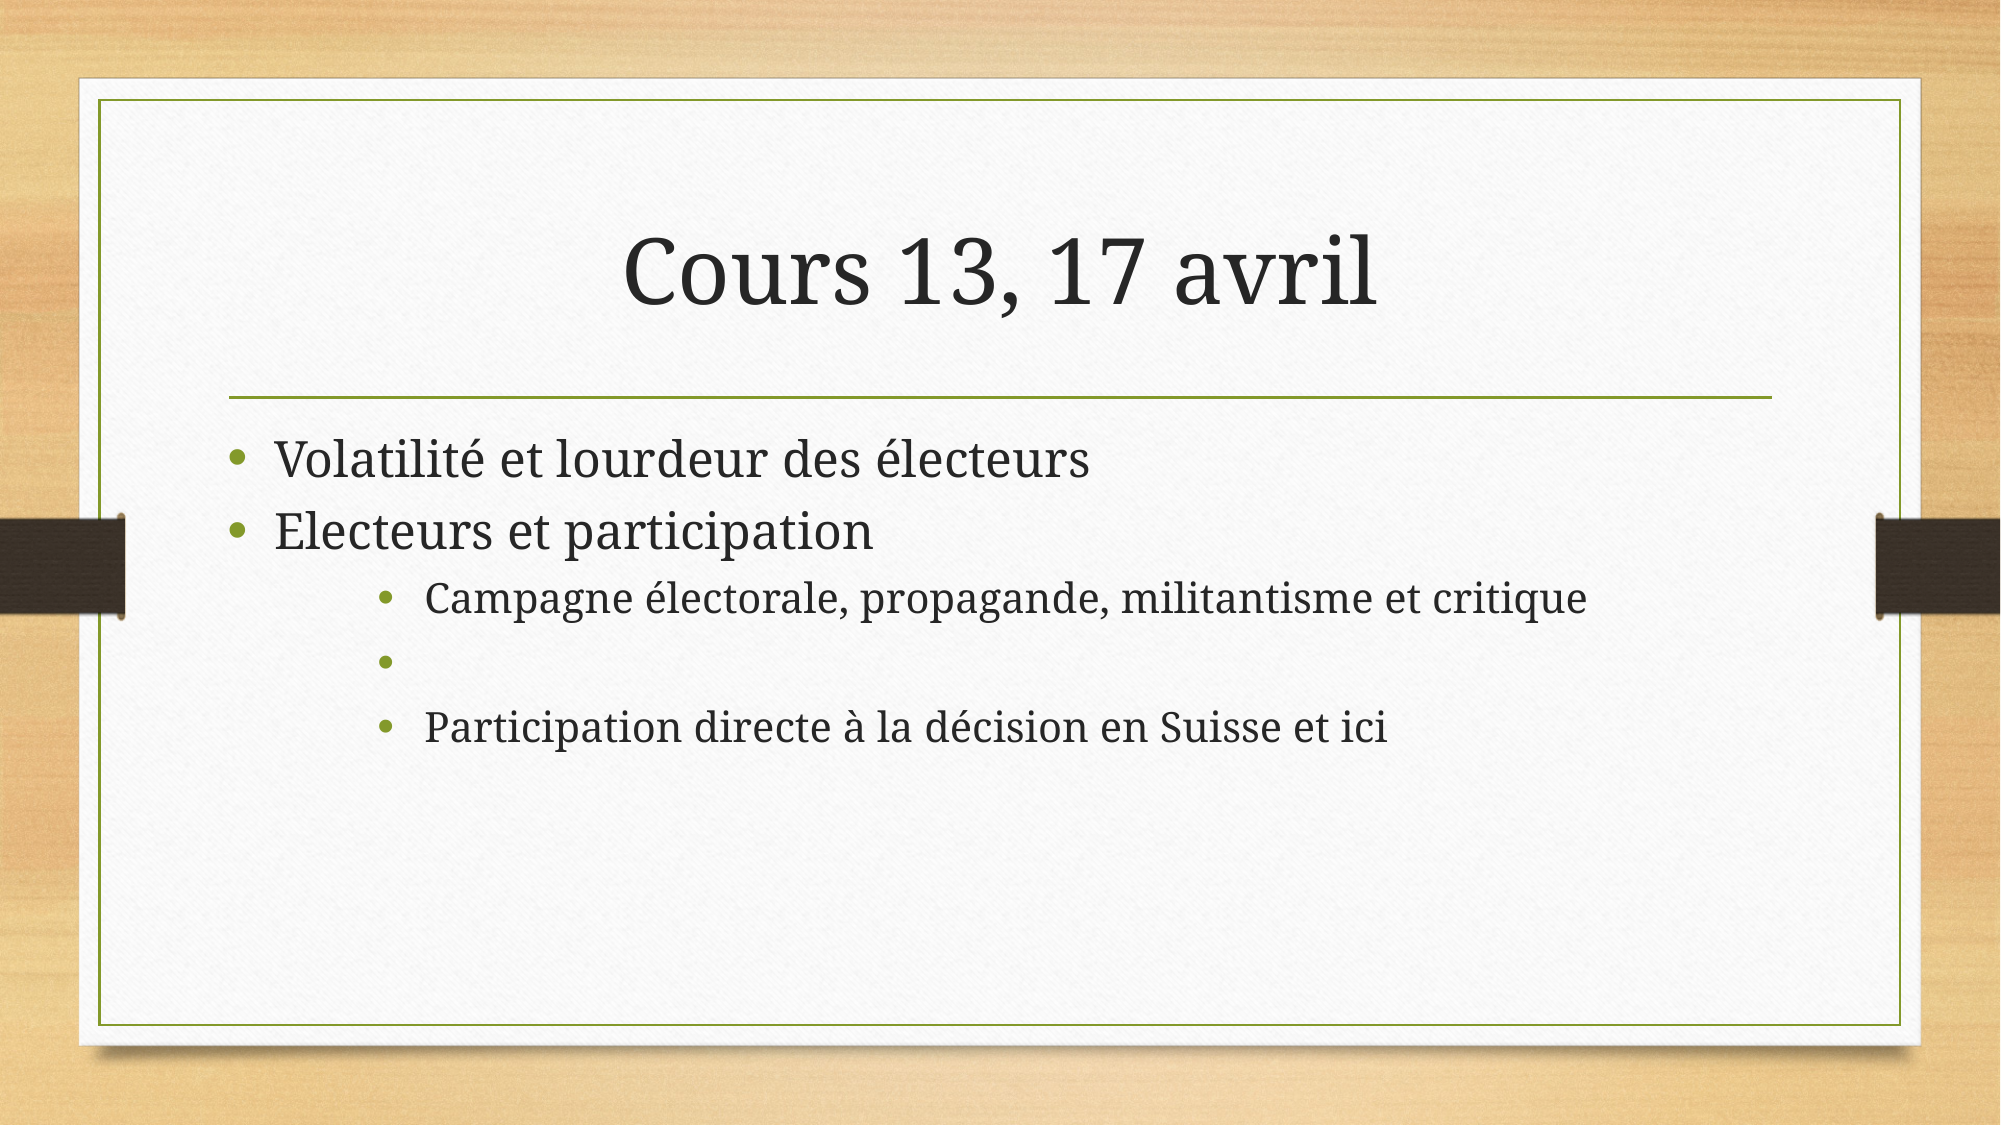

# Cours 13, 17 avril
Volatilité et lourdeur des électeurs
Electeurs et participation
Campagne électorale, propagande, militantisme et critique
Participation directe à la décision en Suisse et ici